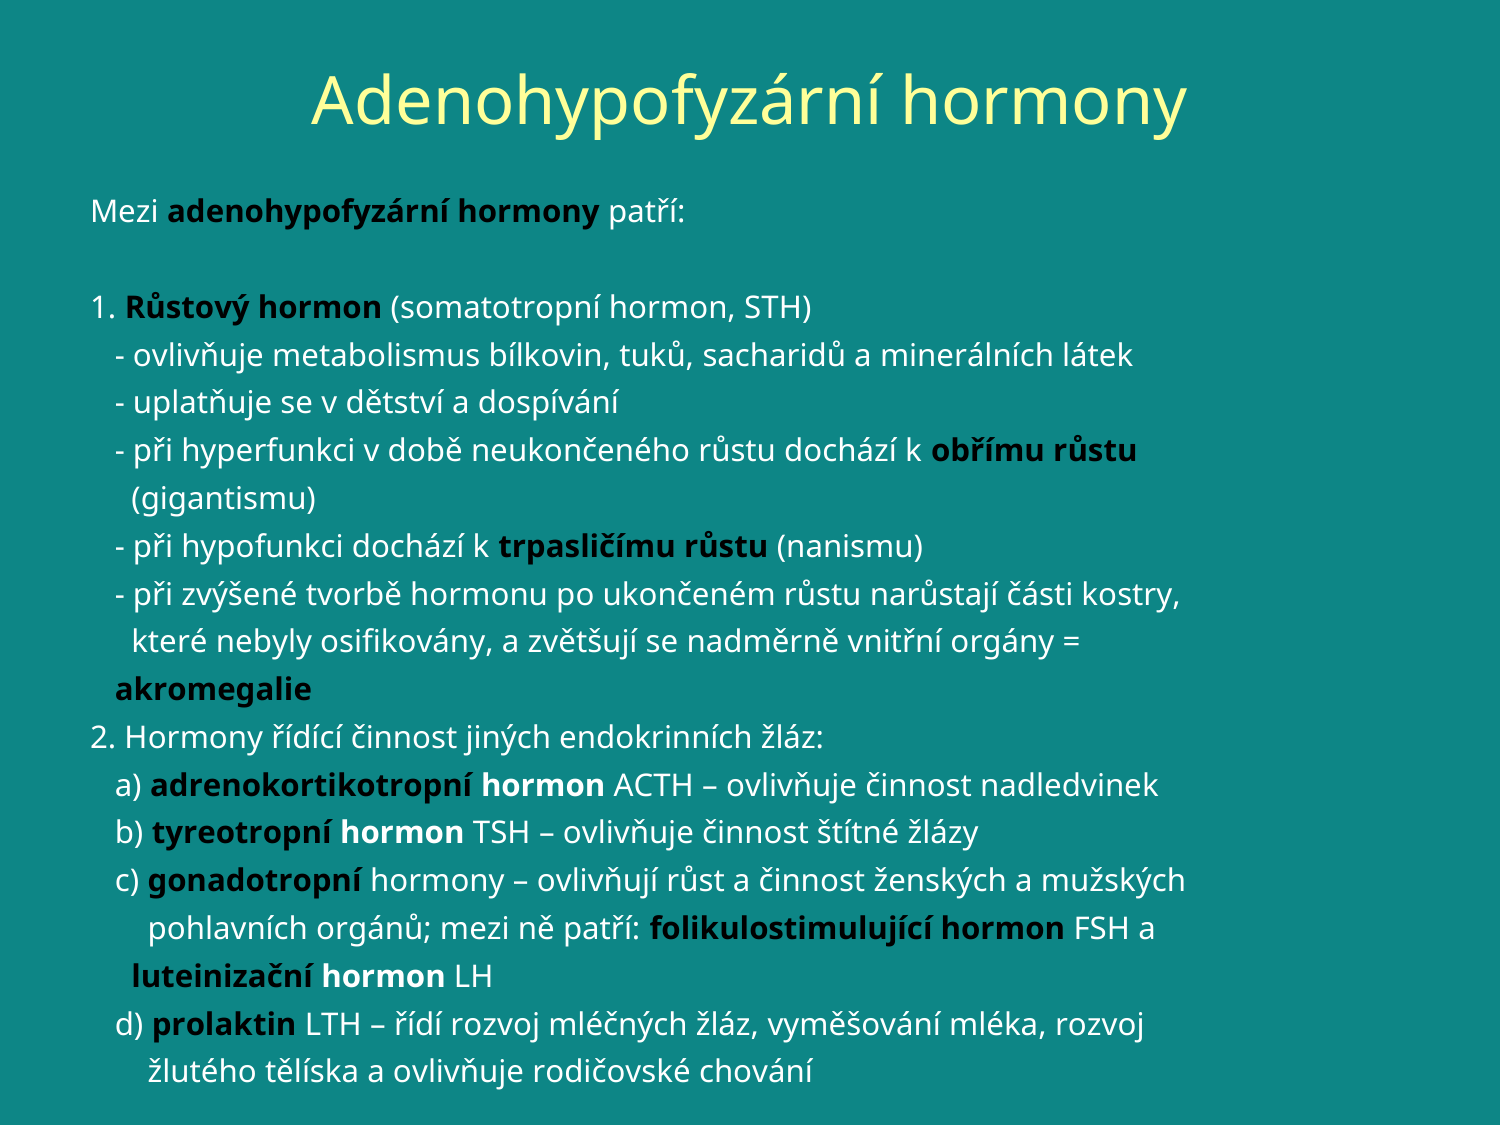

# Adenohypofyzární hormony
Mezi adenohypofyzární hormony patří:
1. Růstový hormon (somatotropní hormon, STH)
 - ovlivňuje metabolismus bílkovin, tuků, sacharidů a minerálních látek
 - uplatňuje se v dětství a dospívání
 - při hyperfunkci v době neukončeného růstu dochází k obřímu růstu
 (gigantismu)
 - při hypofunkci dochází k trpasličímu růstu (nanismu)
 - při zvýšené tvorbě hormonu po ukončeném růstu narůstají části kostry,
 které nebyly osifikovány, a zvětšují se nadměrně vnitřní orgány =
 akromegalie
2. Hormony řídící činnost jiných endokrinních žláz:
 a) adrenokortikotropní hormon ACTH – ovlivňuje činnost nadledvinek
 b) tyreotropní hormon TSH – ovlivňuje činnost štítné žlázy
 c) gonadotropní hormony – ovlivňují růst a činnost ženských a mužských
 pohlavních orgánů; mezi ně patří: folikulostimulující hormon FSH a
 luteinizační hormon LH
 d) prolaktin LTH – řídí rozvoj mléčných žláz, vyměšování mléka, rozvoj
 žlutého tělíska a ovlivňuje rodičovské chování